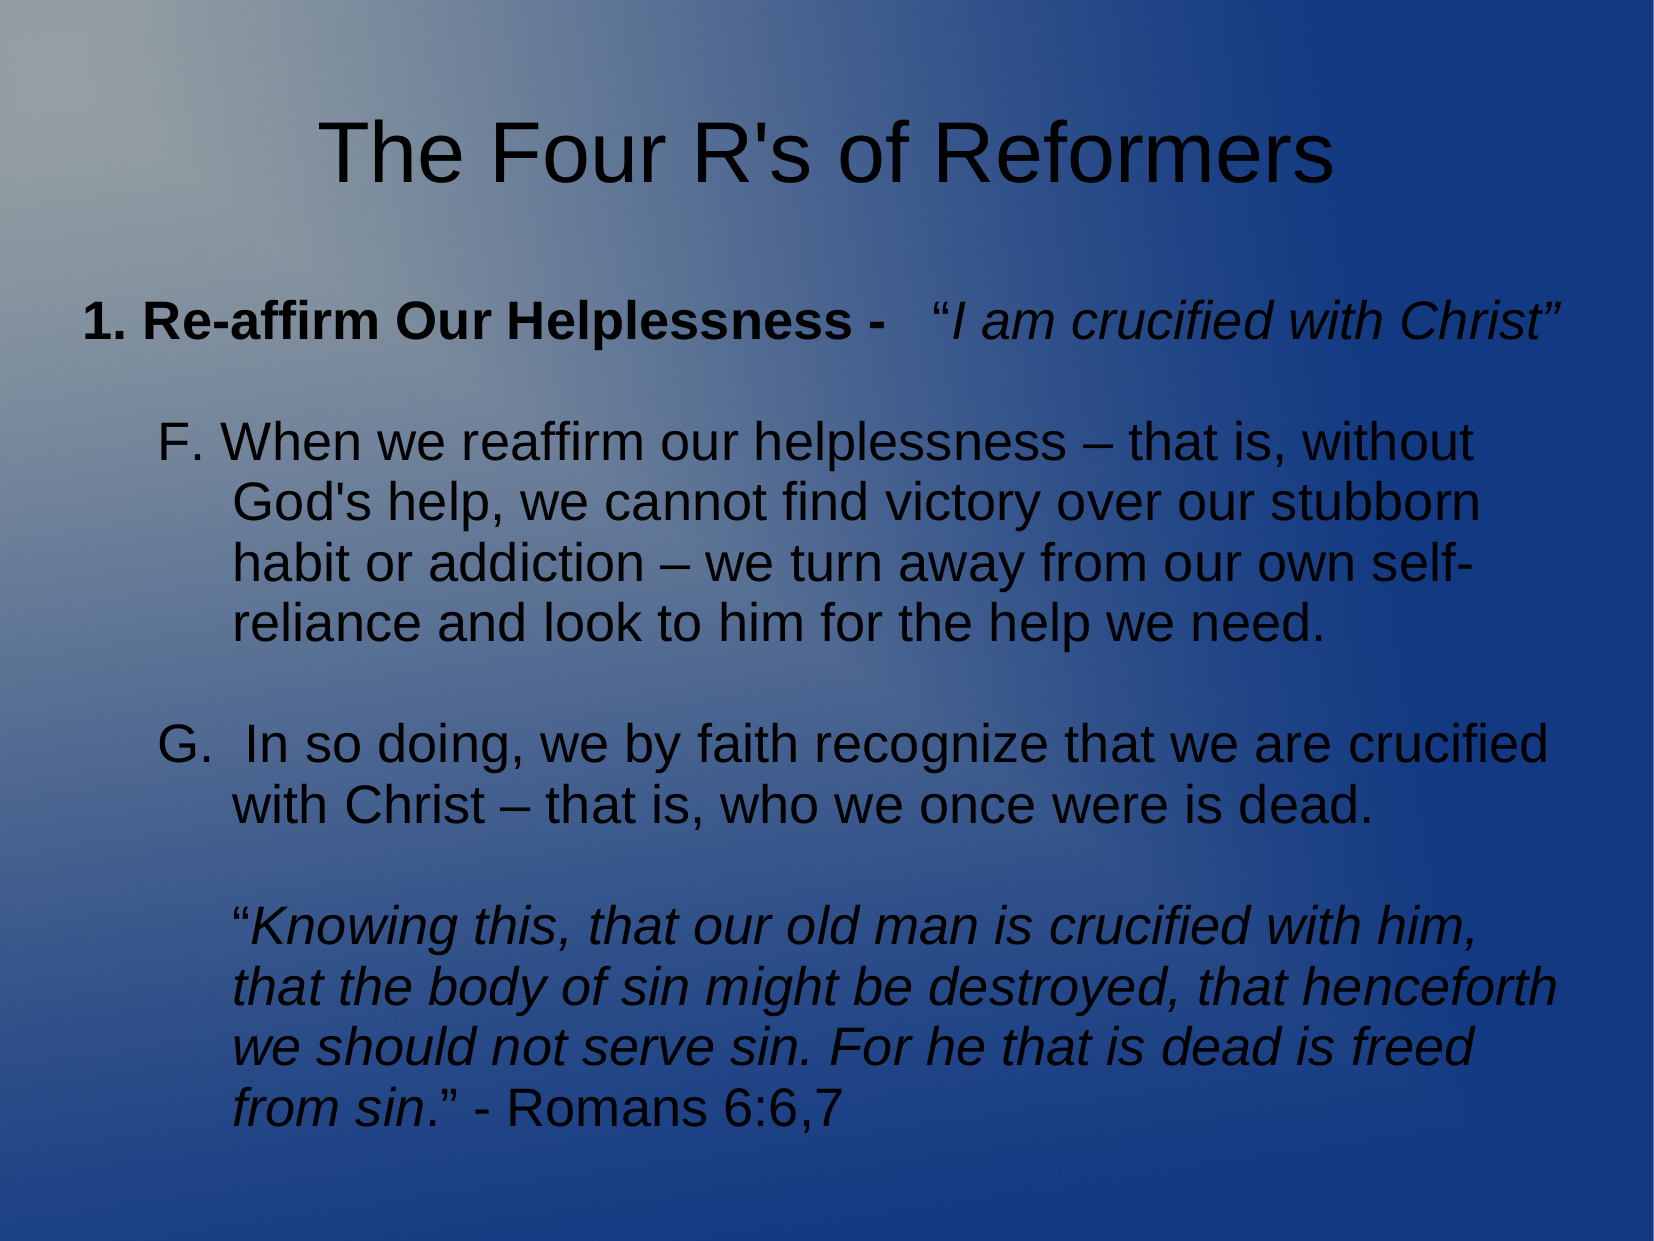

# The Four R's of Reformers
1. Re-affirm Our Helplessness - “I am crucified with Christ”
	F. When we reaffirm our helplessness – that is, without 			God's help, we cannot find victory over our stubborn 			habit or addiction – we turn away from our own self-			reliance and look to him for the help we need.
	G. In so doing, we by faith recognize that we are crucified 		with Christ – that is, who we once were is dead.
		“Knowing this, that our old man is crucified with him, 			that the body of sin might be destroyed, that henceforth 		we should not serve sin. For he that is dead is freed 			from sin.” - Romans 6:6,7